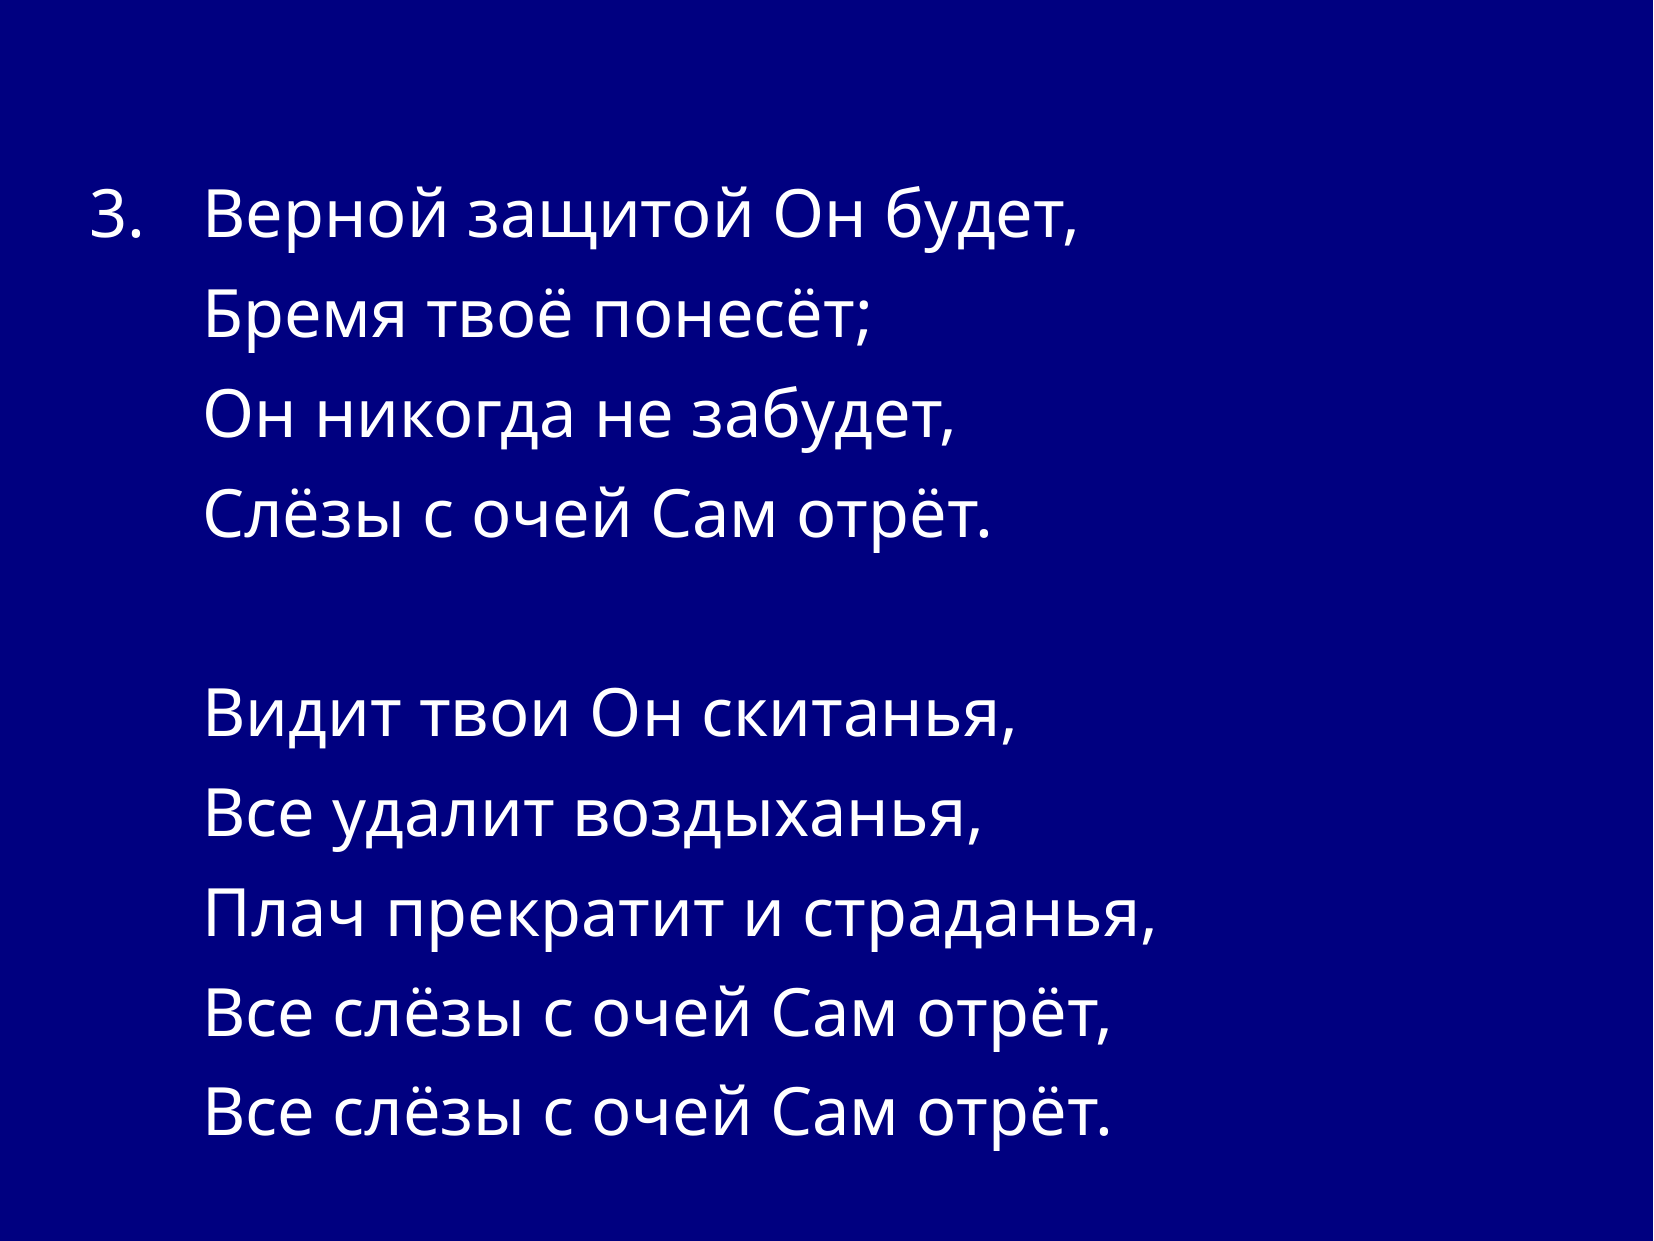

3.	Верной защитой Он будет,
	Бремя твоё понесёт;
	Он никогда не забудет,
	Слёзы с очей Сам отрёт.
	Видит твои Он скитанья,
	Все удалит воздыханья,
	Плач прекратит и страданья,
	Все слёзы с очей Сам отрёт,
	Все слёзы с очей Сам отрёт.